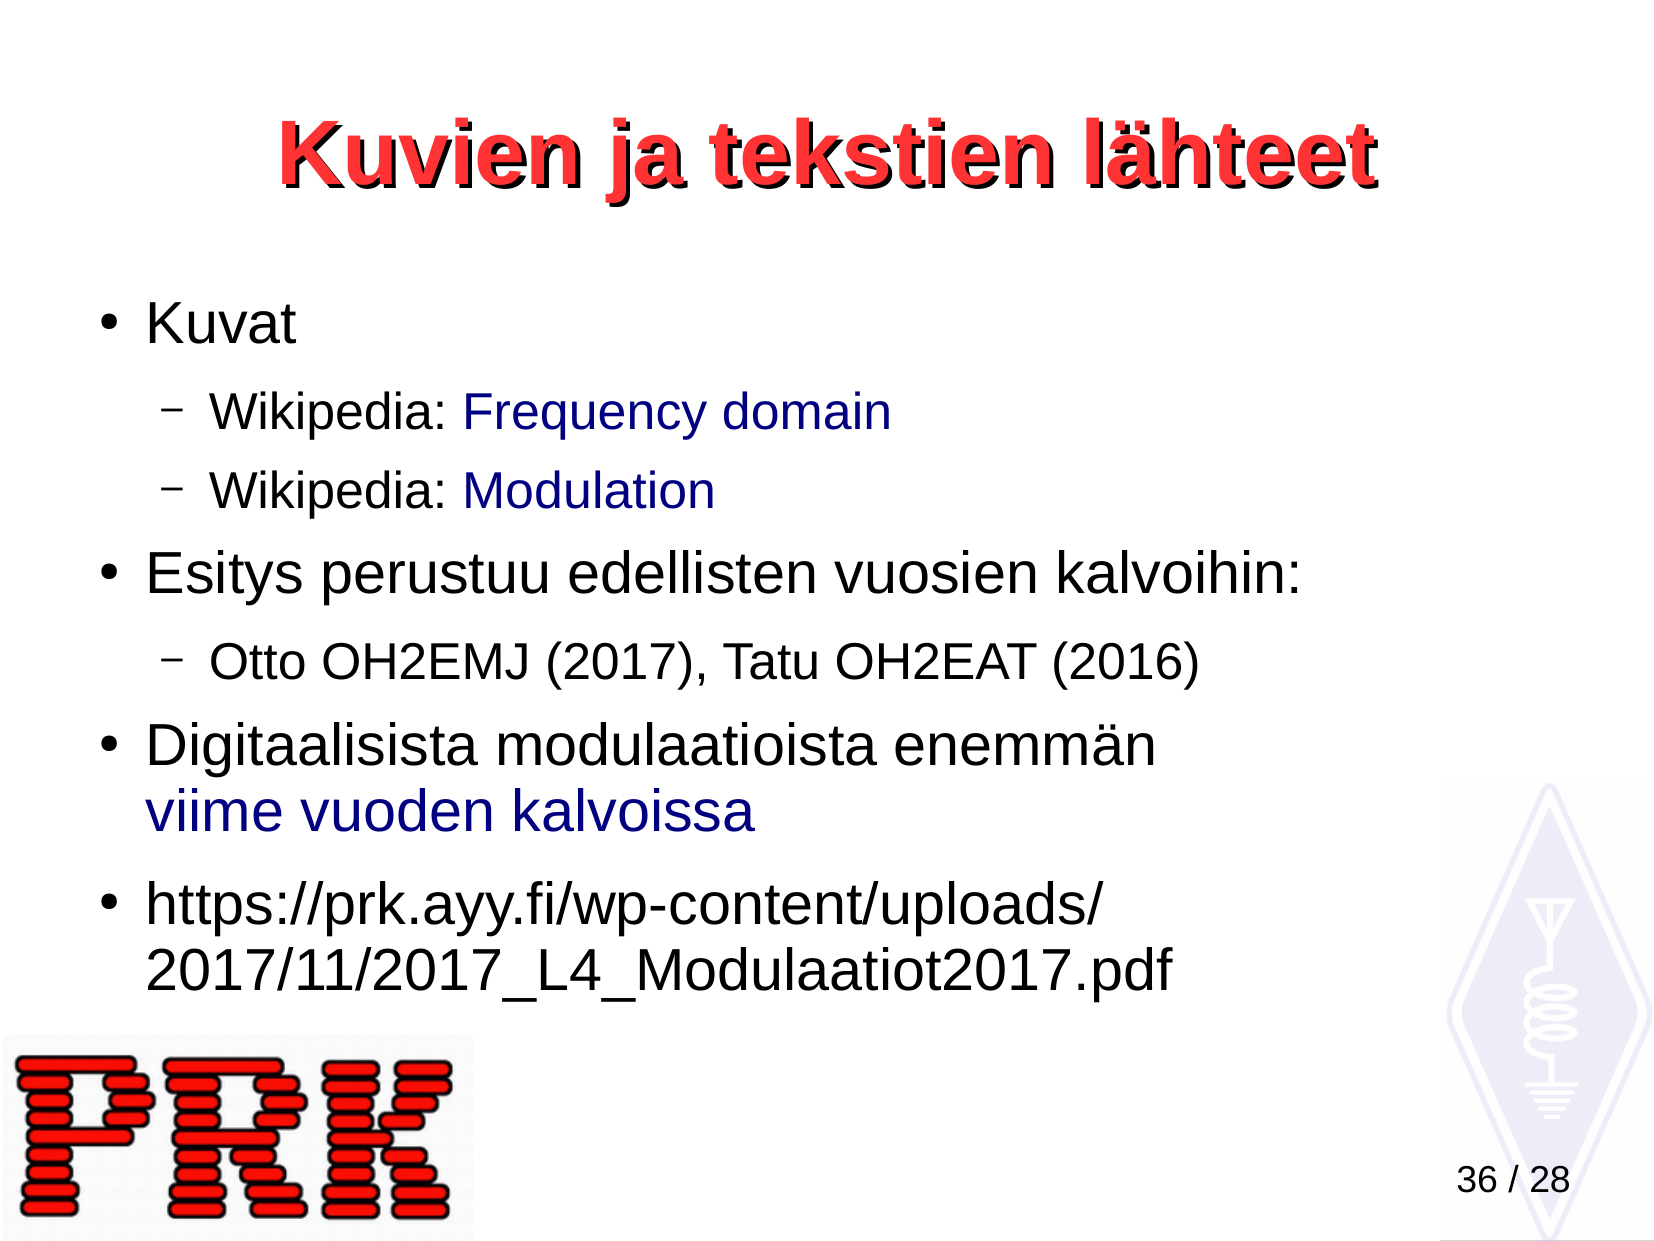

# Kuvien ja tekstien lähteet
Kuvat
Wikipedia: Frequency domain
Wikipedia: Modulation
Esitys perustuu edellisten vuosien kalvoihin:
Otto OH2EMJ (2017), Tatu OH2EAT (2016)
Digitaalisista modulaatioista enemmän viime vuoden kalvoissa
https://prk.ayy.fi/wp-content/uploads/2017/11/2017_L4_Modulaatiot2017.pdf
36